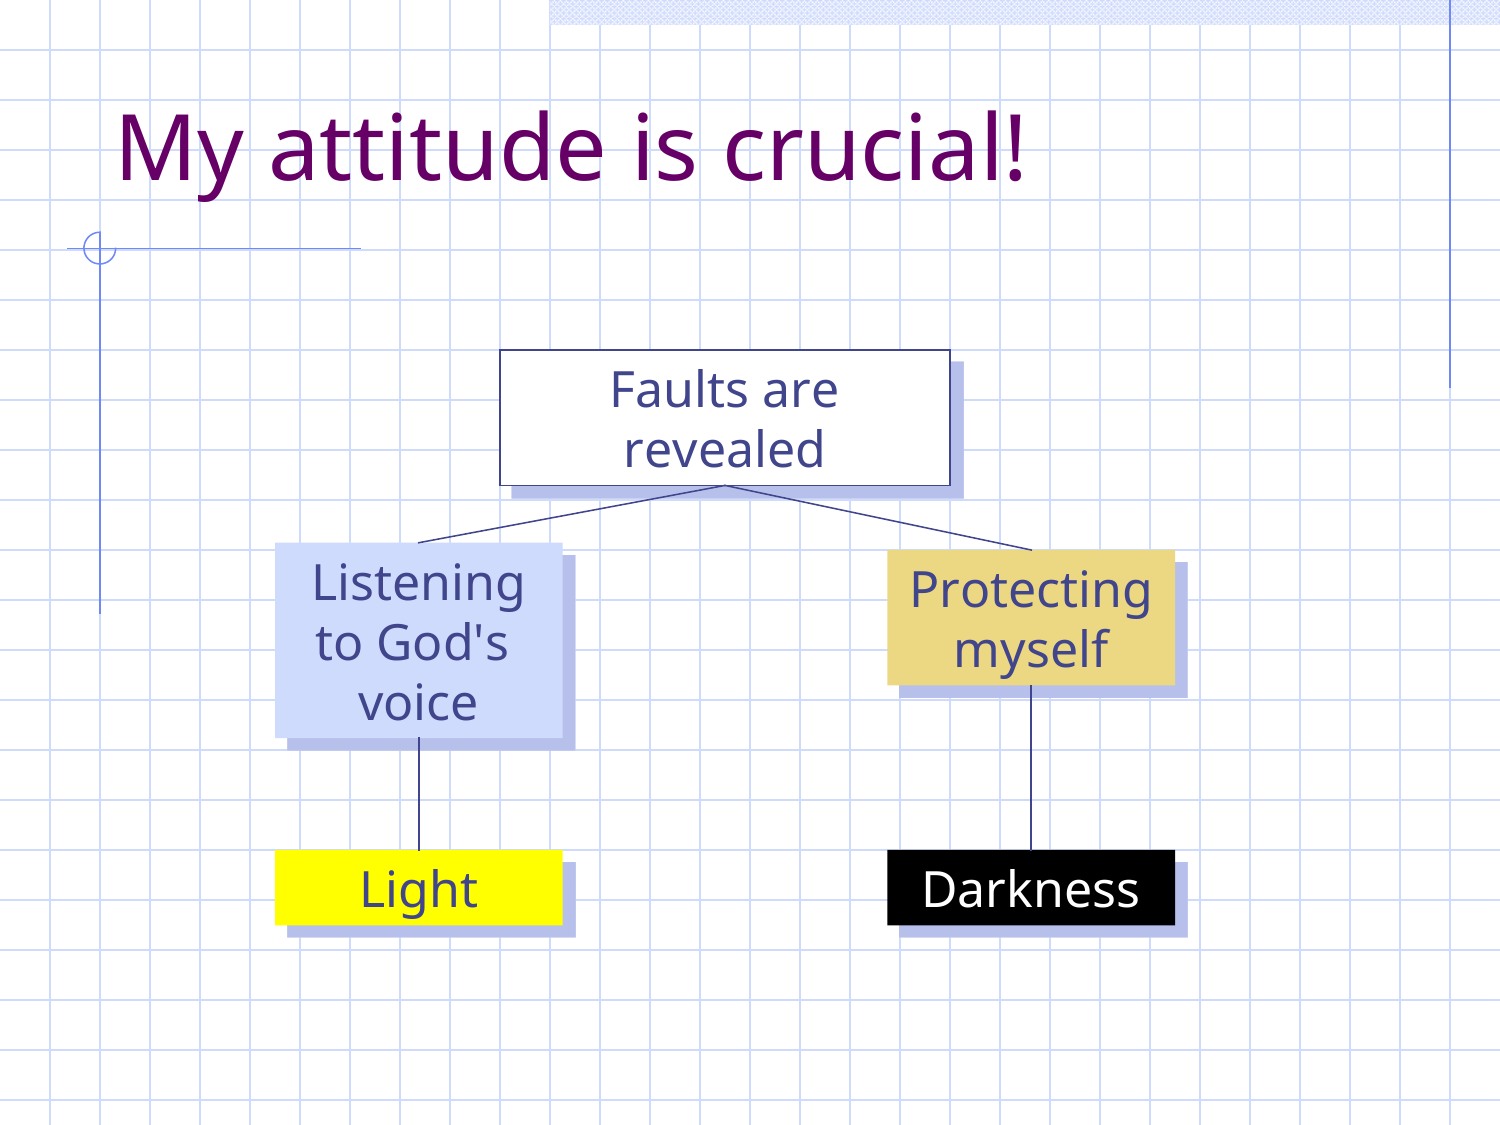

# My attitude is crucial!
Faults are revealed
Listening
to God's
voice
Protecting
myself
Light
Darkness